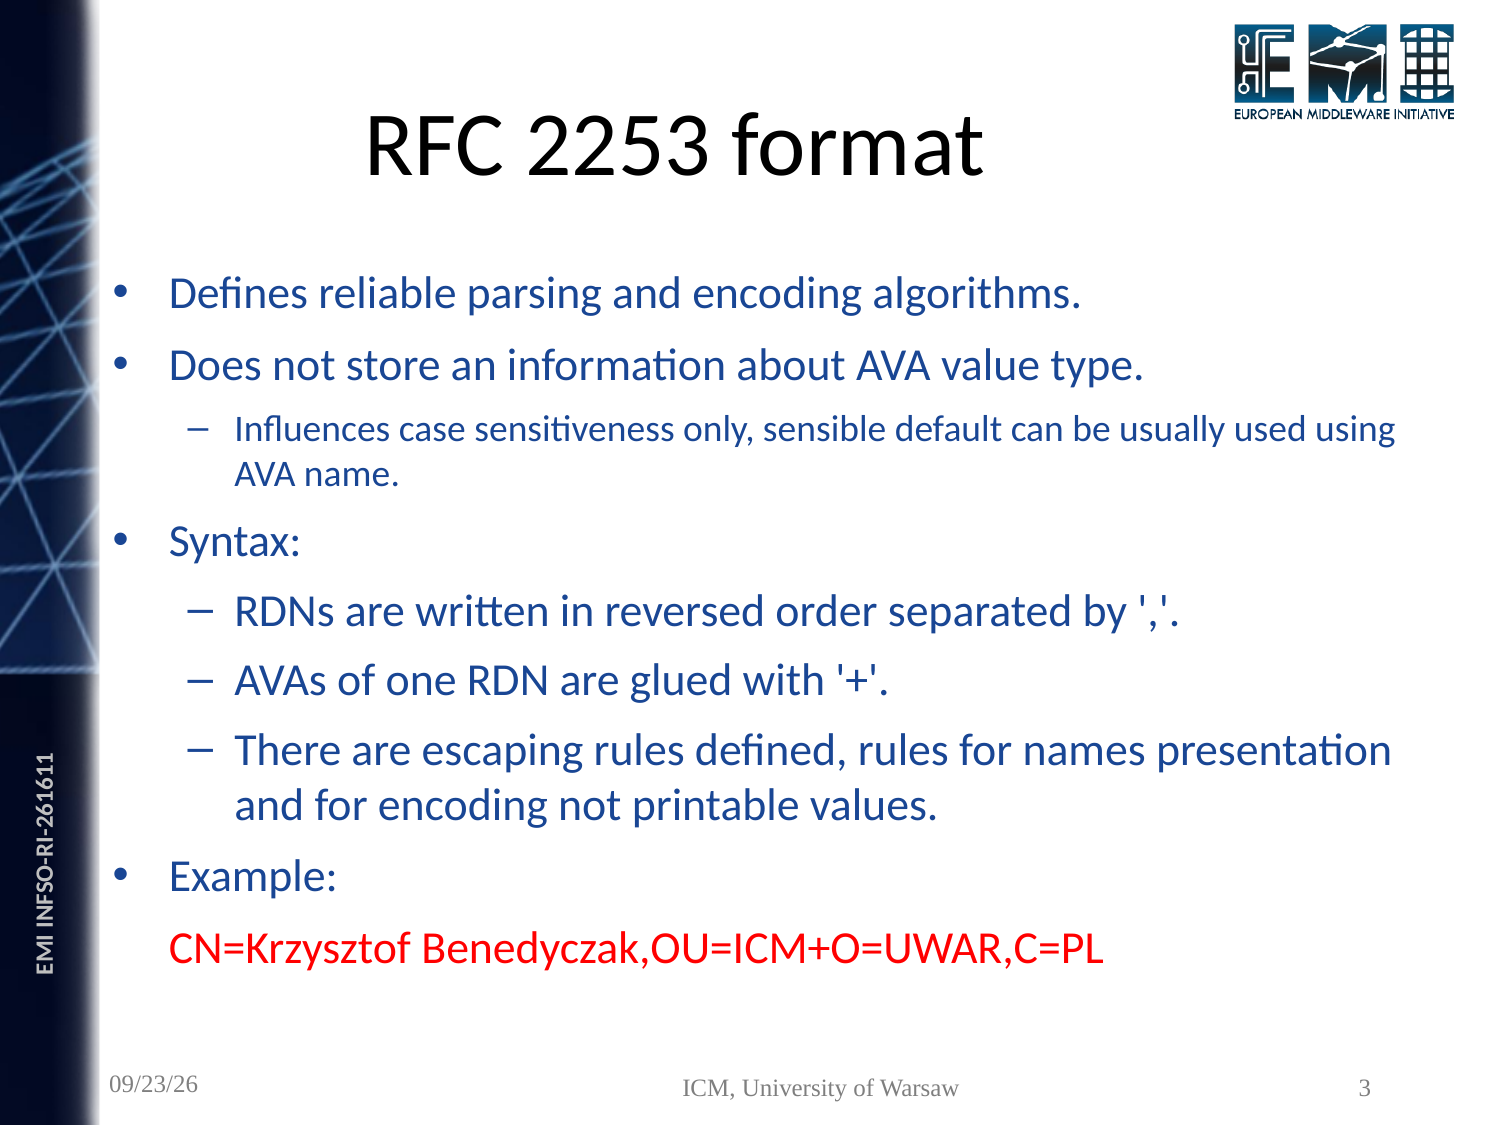

# RFC 2253 format
Defines reliable parsing and encoding algorithms.
Does not store an information about AVA value type.
Influences case sensitiveness only, sensible default can be usually used using AVA name.
Syntax:
RDNs are written in reversed order separated by ','.
AVAs of one RDN are glued with '+'.
There are escaping rules defined, rules for names presentation and for encoding not printable values.
Example:
CN=Krzysztof Benedyczak,OU=ICM+O=UWAR,C=PL
3